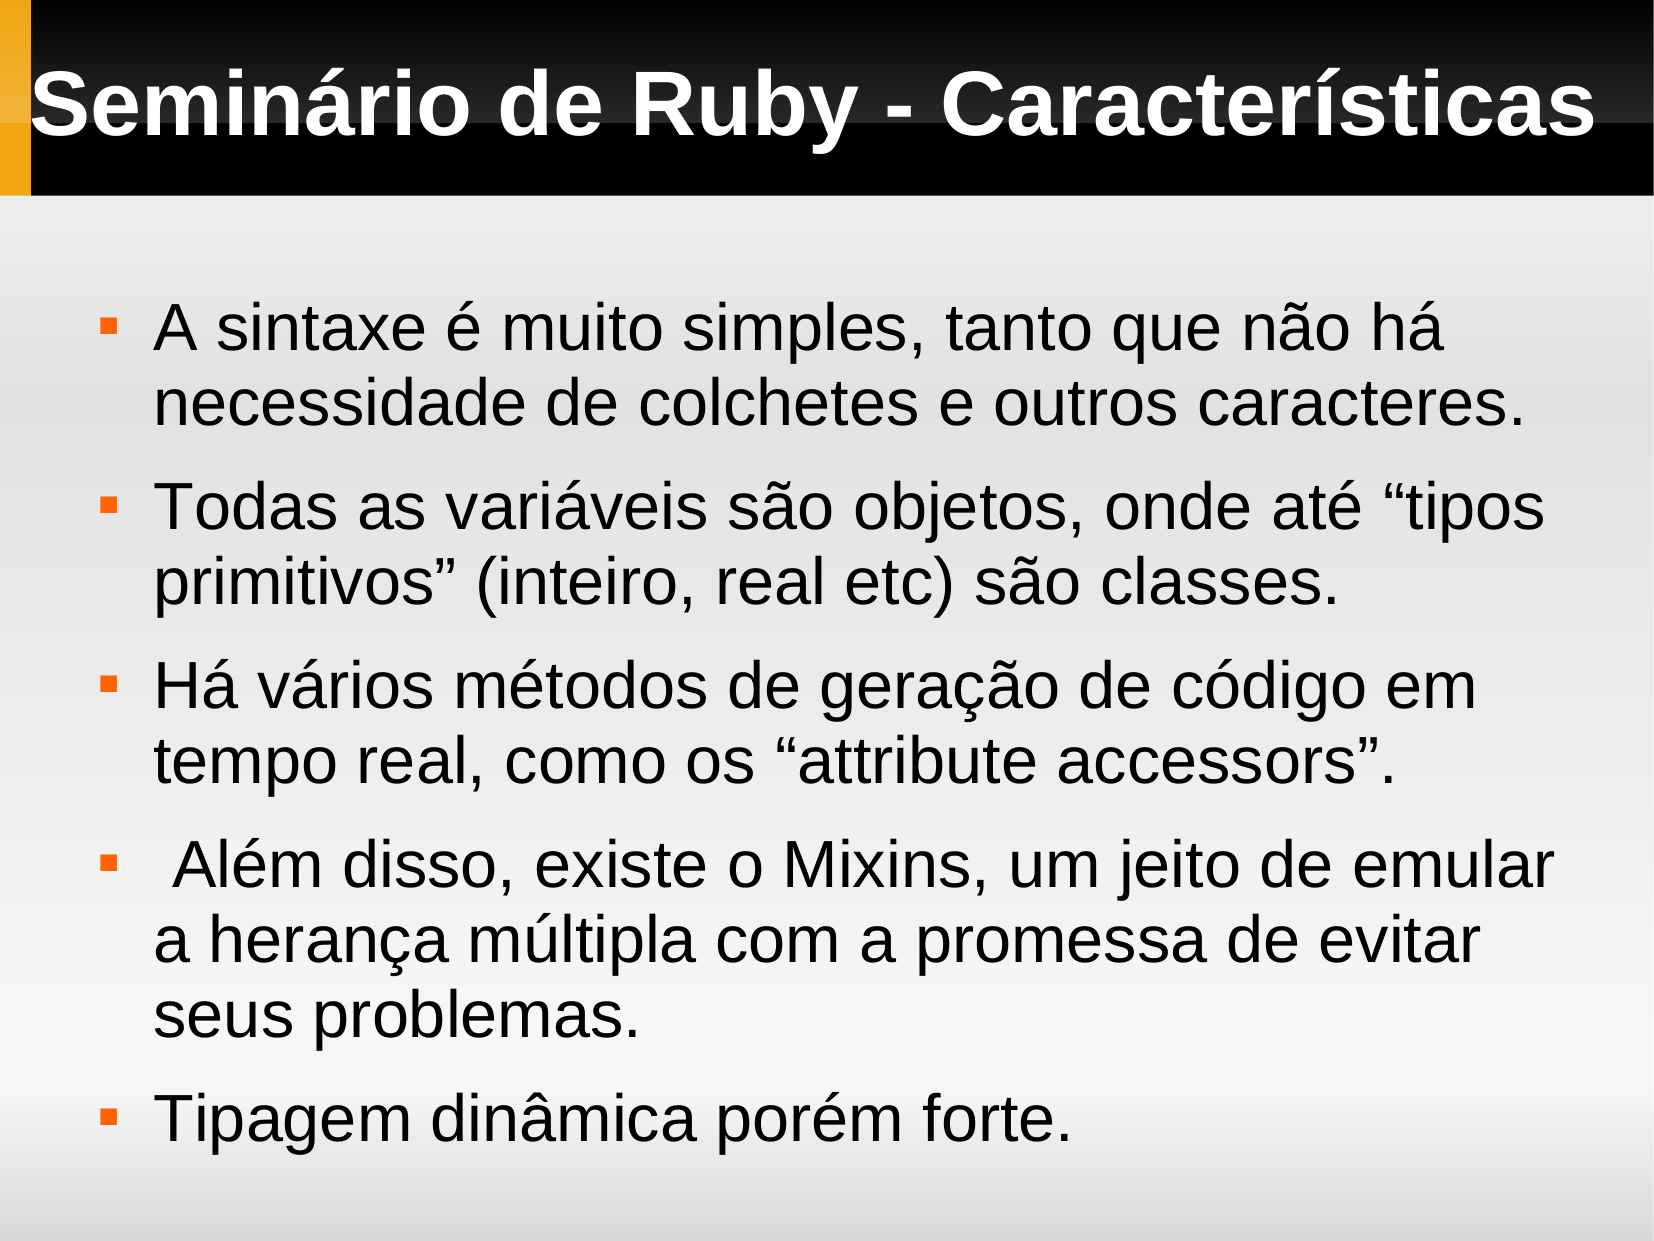

# Seminário de Ruby - Características
A sintaxe é muito simples, tanto que não há necessidade de colchetes e outros caracteres.
Todas as variáveis são objetos, onde até “tipos primitivos” (inteiro, real etc) são classes.
Há vários métodos de geração de código em tempo real, como os “attribute accessors”.
 Além disso, existe o Mixins, um jeito de emular a herança múltipla com a promessa de evitar seus problemas.
Tipagem dinâmica porém forte.